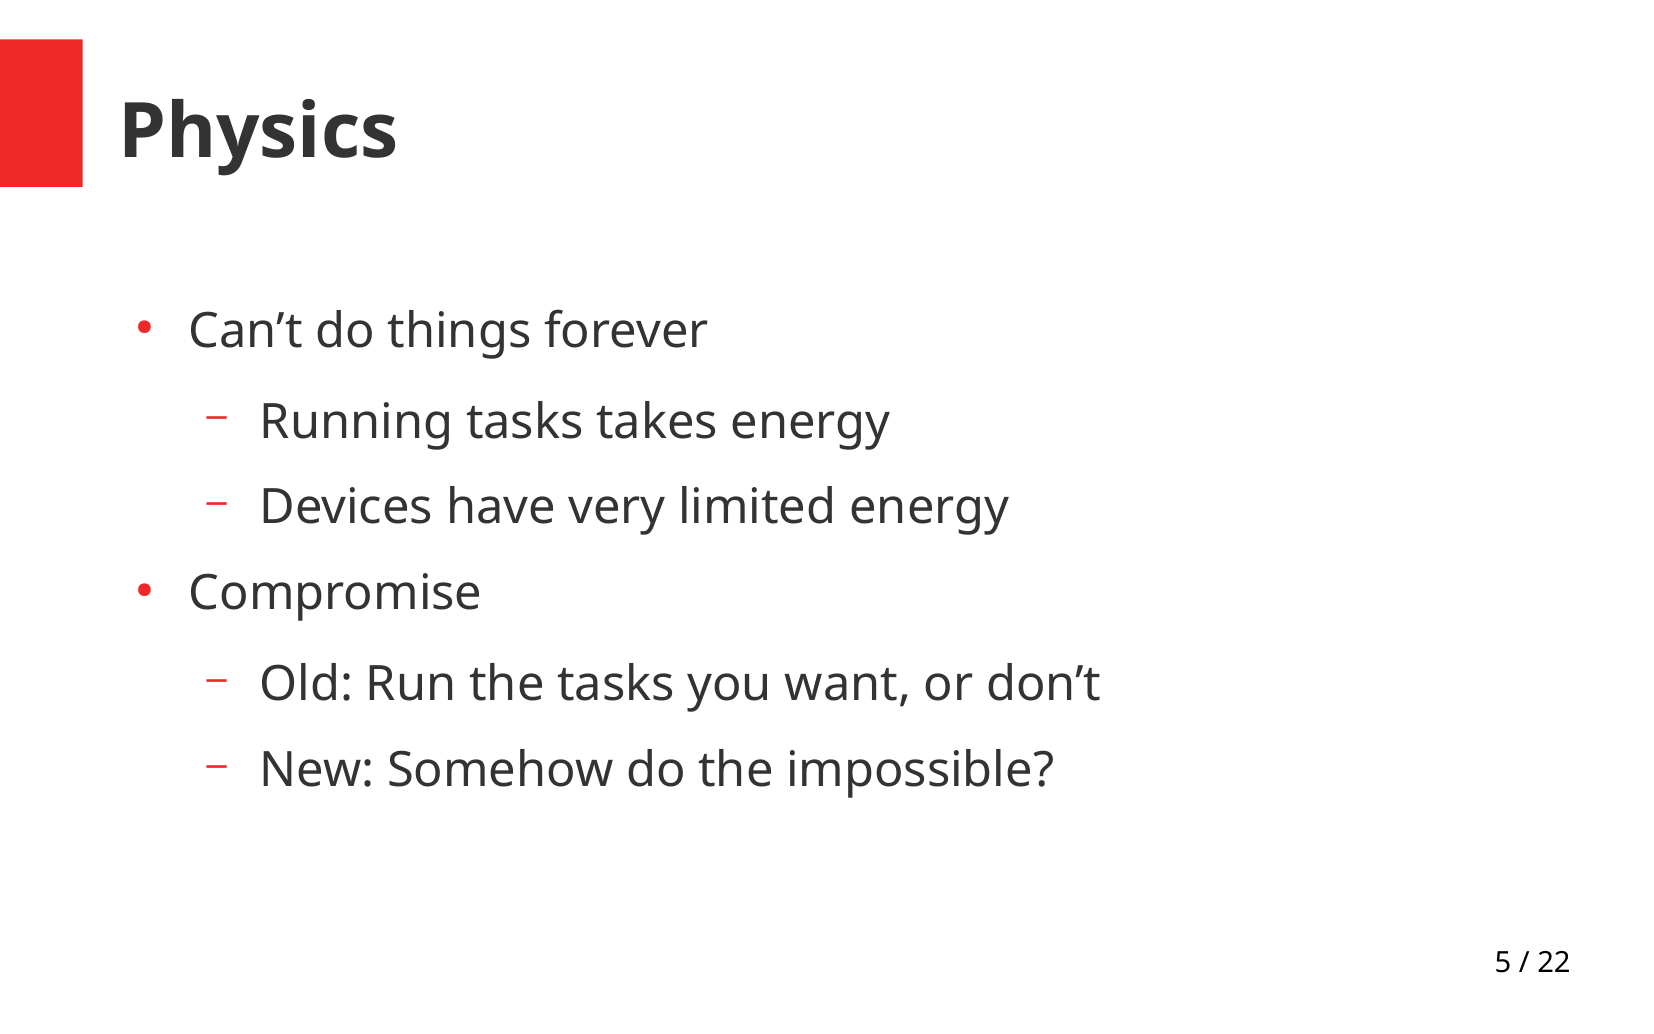

# Physics
Can’t do things forever
Running tasks takes energy
Devices have very limited energy
Compromise
Old: Run the tasks you want, or don’t
New: Somehow do the impossible?
5